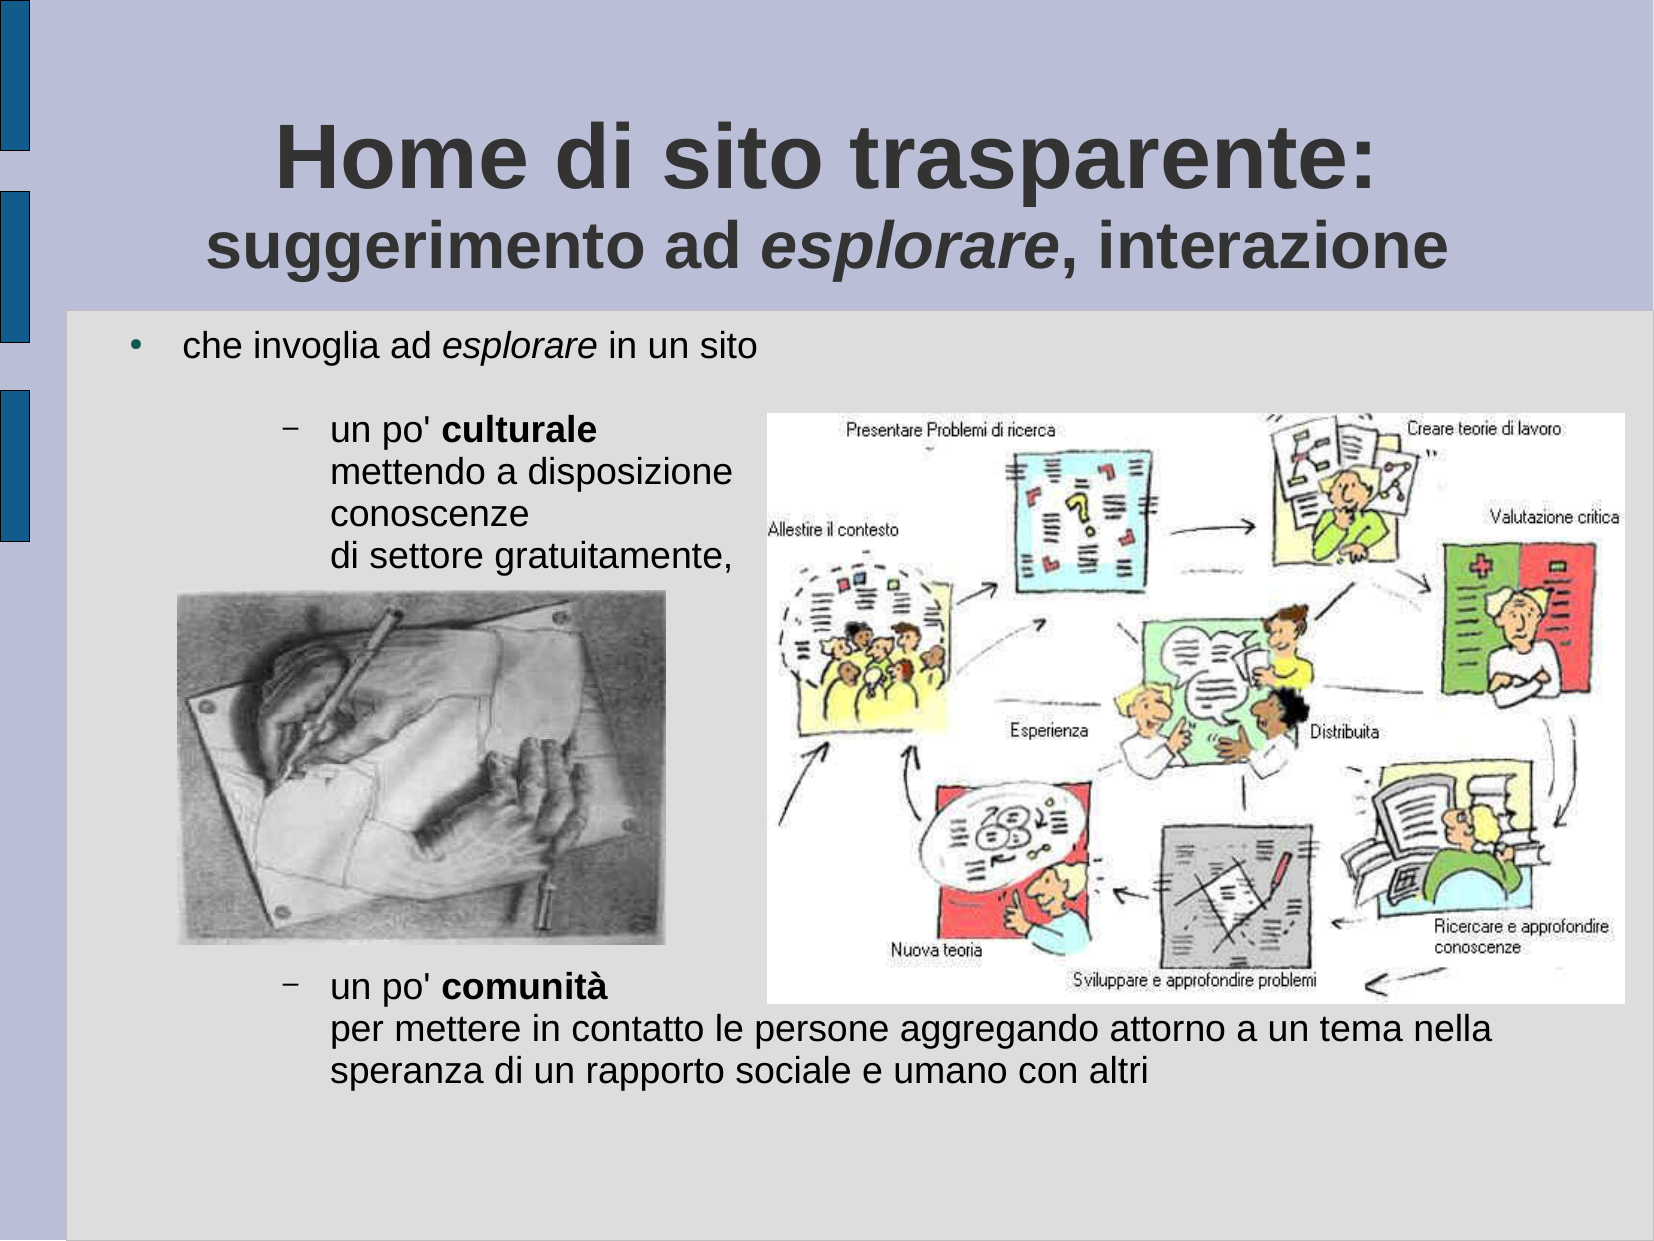

# Home di sito trasparente: suggerimento ad esplorare, interazione
che invoglia ad esplorare in un sito
un po' culturale
mettendo a disposizione
conoscenze
di settore gratuitamente,
un po' comunità
per mettere in contatto le persone aggregando attorno a un tema nella
speranza di un rapporto sociale e umano con altri